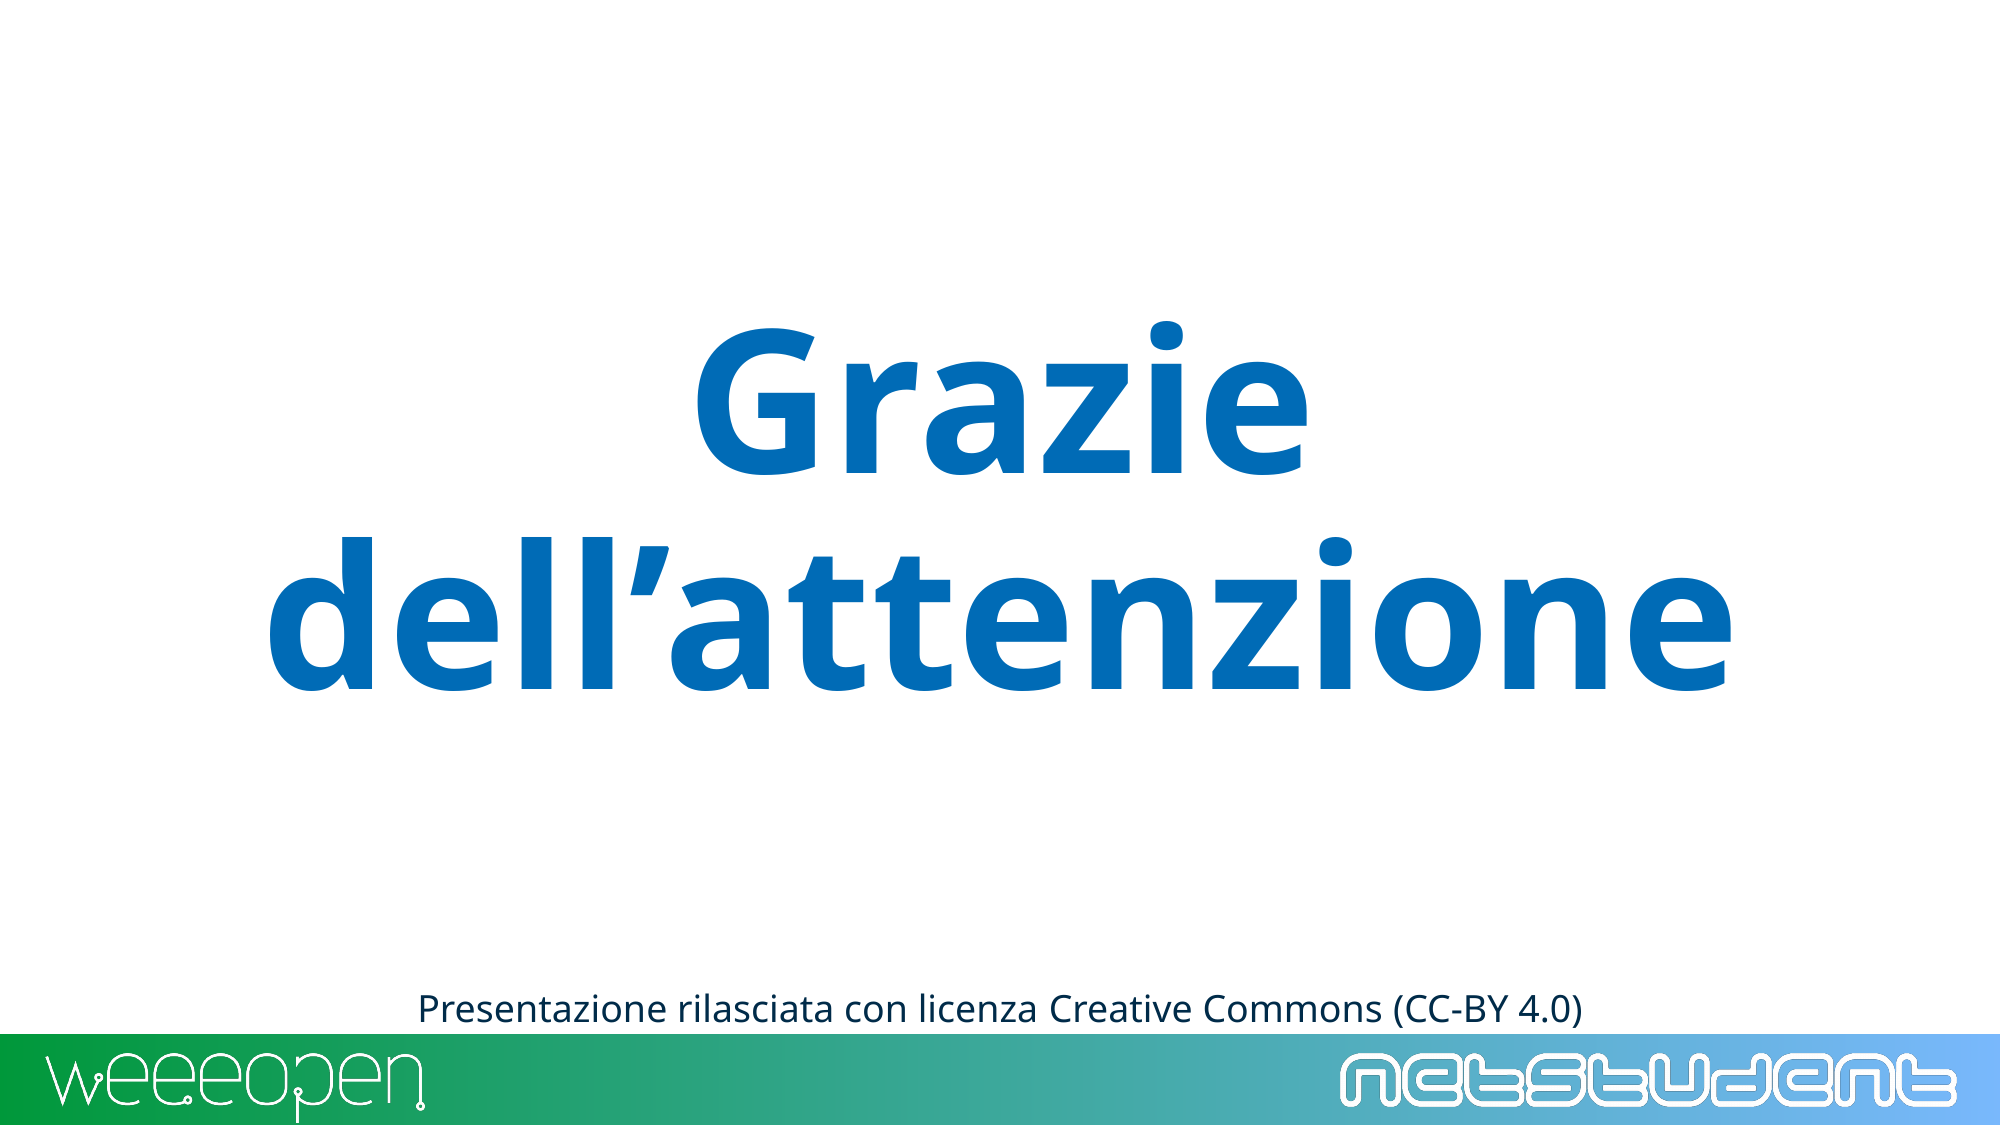

# Grazie dell’attenzione
Presentazione rilasciata con licenza Creative Commons (CC-BY 4.0)